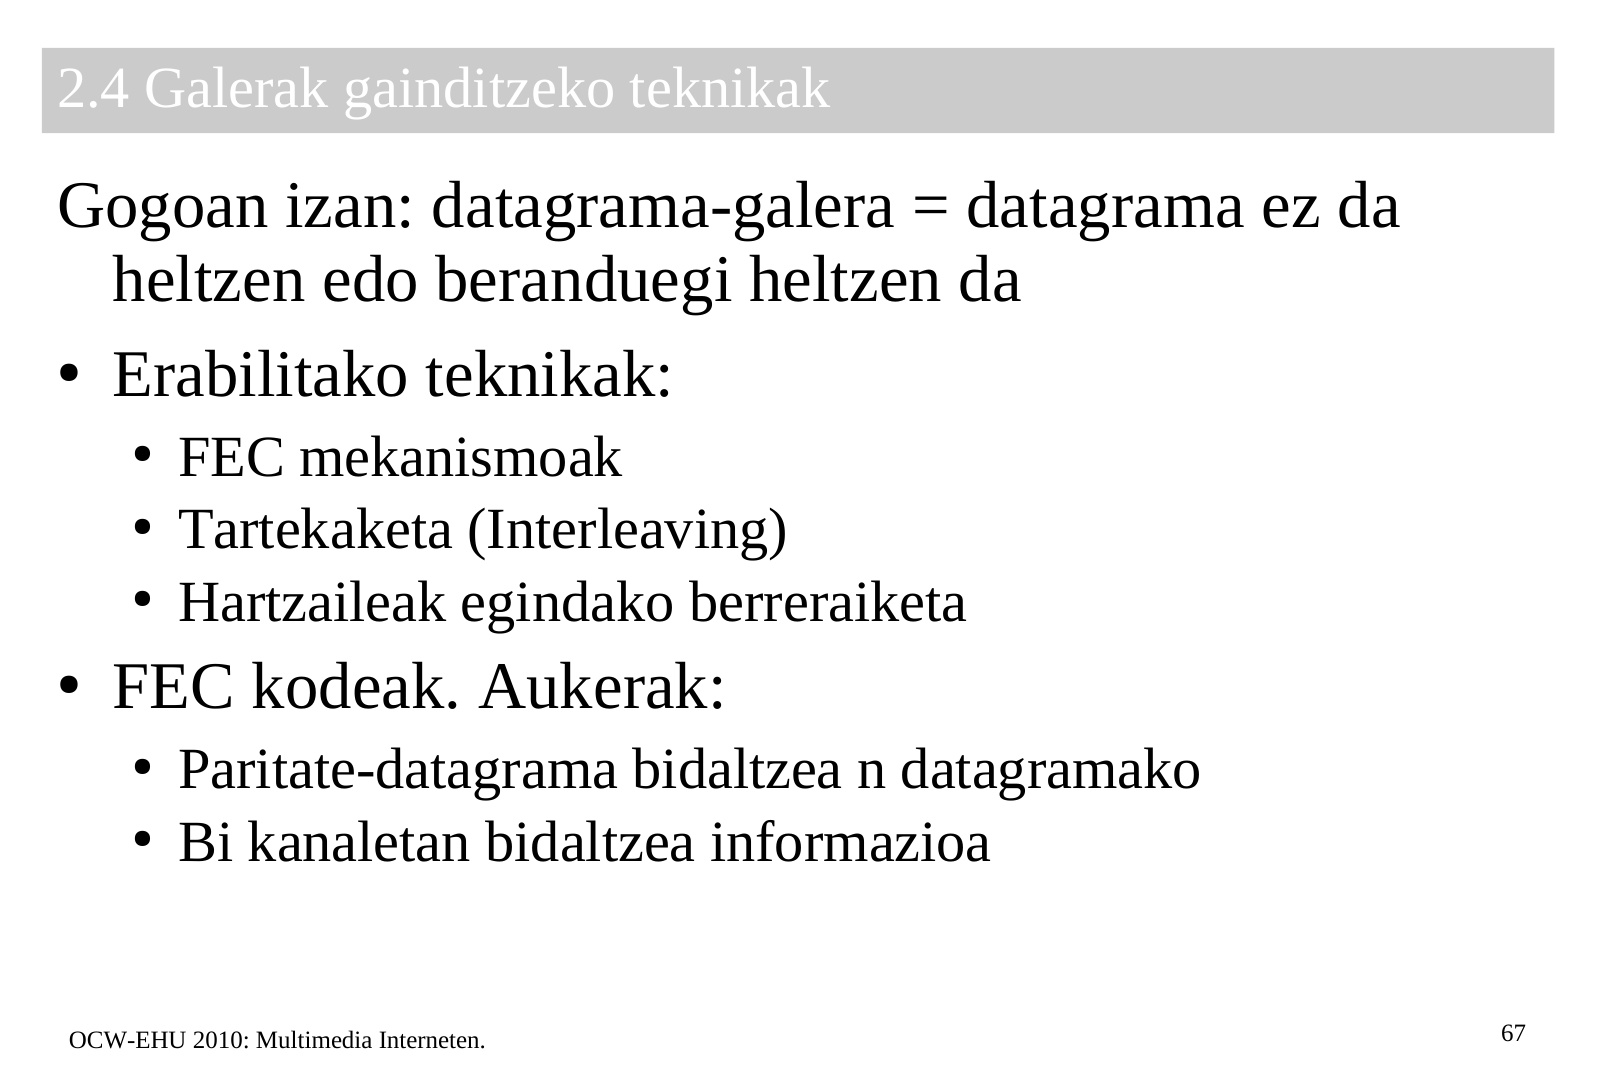

# 2.4 Galerak gainditzeko teknikak
Gogoan izan: datagrama-galera = datagrama ez da heltzen edo beranduegi heltzen da
Erabilitako teknikak:
FEC mekanismoak
Tartekaketa (Interleaving)
Hartzaileak egindako berreraiketa
FEC kodeak. Aukerak:
Paritate-datagrama bidaltzea n datagramako
Bi kanaletan bidaltzea informazioa
67